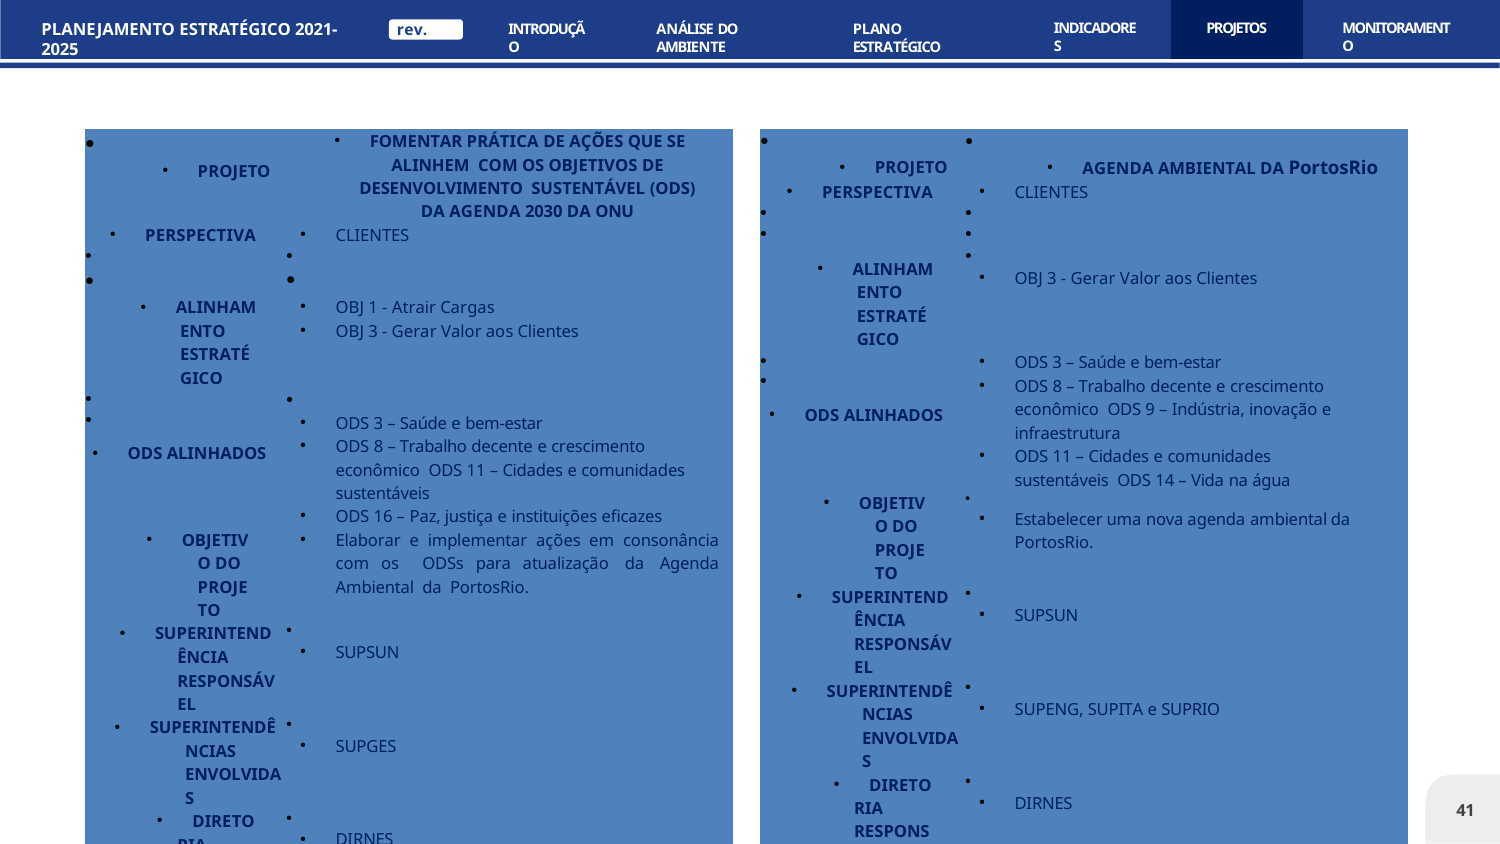

PLANEJAMENTO ESTRATÉGICO 2021-2025
INDICADORES
PROJETOS
MONITORAMENTO
rev. 2022
INTRODUÇÃO
ANÁLISE DO AMBIENTE
PLANO ESTRATÉGICO
| PROJETO | FOMENTAR PRÁTICA DE AÇÕES QUE SE ALINHEM COM OS OBJETIVOS DE DESENVOLVIMENTO SUSTENTÁVEL (ODS) DA AGENDA 2030 DA ONU |
| --- | --- |
| PERSPECTIVA | CLIENTES |
| ALINHAMENTO ESTRATÉGICO | OBJ 1 - Atrair Cargas OBJ 3 - Gerar Valor aos Clientes |
| ODS ALINHADOS | ODS 3 – Saúde e bem-estar ODS 8 – Trabalho decente e crescimento econômico ODS 11 – Cidades e comunidades sustentáveis ODS 16 – Paz, justiça e instituições eﬁcazes |
| OBJETIVO DO PROJETO | Elaborar e implementar ações em consonância com os ODSs para atualização da Agenda Ambiental da PortosRio. |
| SUPERINTENDÊNCIA RESPONSÁVEL | SUPSUN |
| SUPERINTENDÊNCIAS ENVOLVIDAS | SUPGES |
| DIRETORIA RESPONSÁVEL | DIRNES |
| PROJETO | AGENDA AMBIENTAL DA PortosRio |
| --- | --- |
| PERSPECTIVA | CLIENTES |
| ALINHAMENTO ESTRATÉGICO | OBJ 3 - Gerar Valor aos Clientes |
| ODS ALINHADOS | ODS 3 – Saúde e bem-estar ODS 8 – Trabalho decente e crescimento econômico ODS 9 – Indústria, inovação e infraestrutura ODS 11 – Cidades e comunidades sustentáveis ODS 14 – Vida na água |
| OBJETIVO DO PROJETO | Estabelecer uma nova agenda ambiental da PortosRio. |
| SUPERINTENDÊNCIA RESPONSÁVEL | SUPSUN |
| SUPERINTENDÊNCIAS ENVOLVIDAS | SUPENG, SUPITA e SUPRIO |
| DIRETORIA RESPONSÁVEL | DIRNES |